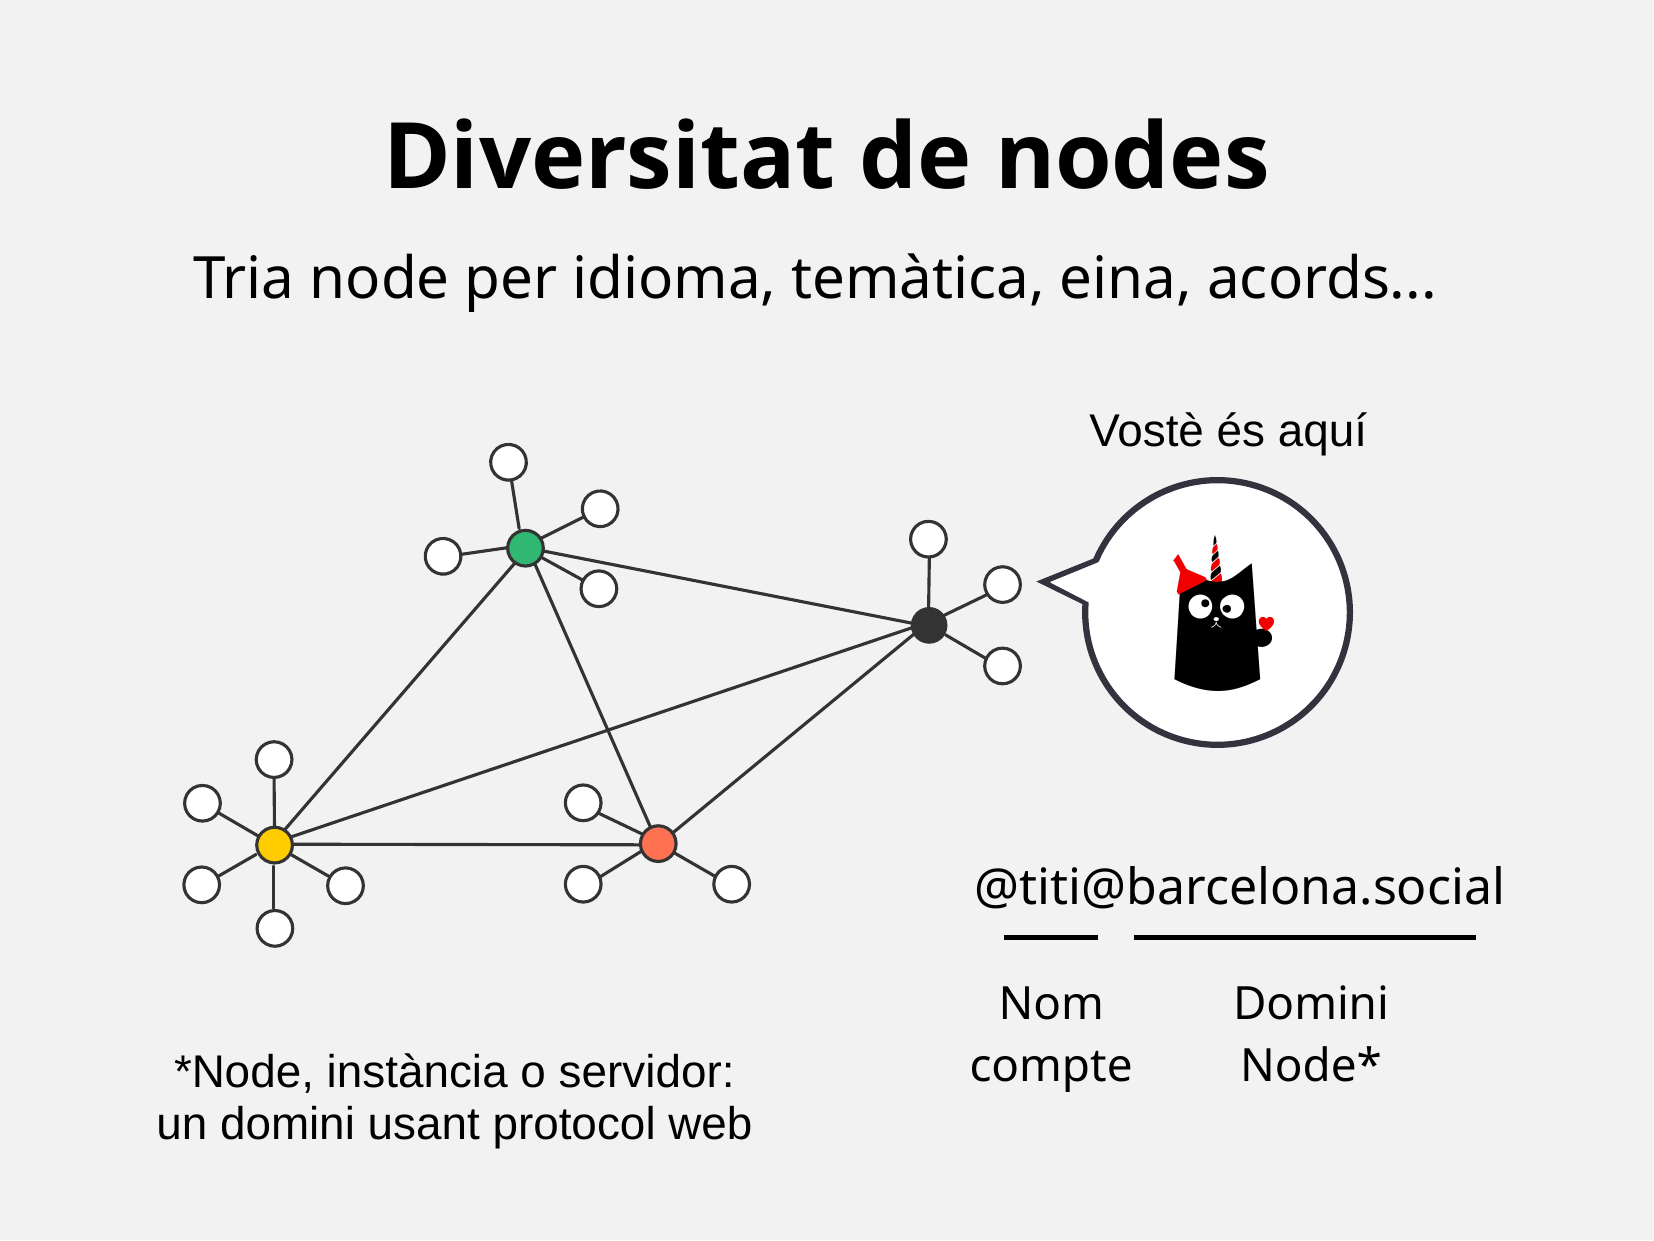

# Diversitat de nodes
Tria node per idioma, temàtica, eina, acords...
Vostè és aquí
@titi@barcelona.social
Nom
compte
Domini
Node*
*Node, instància o servidor: un domini usant protocol web